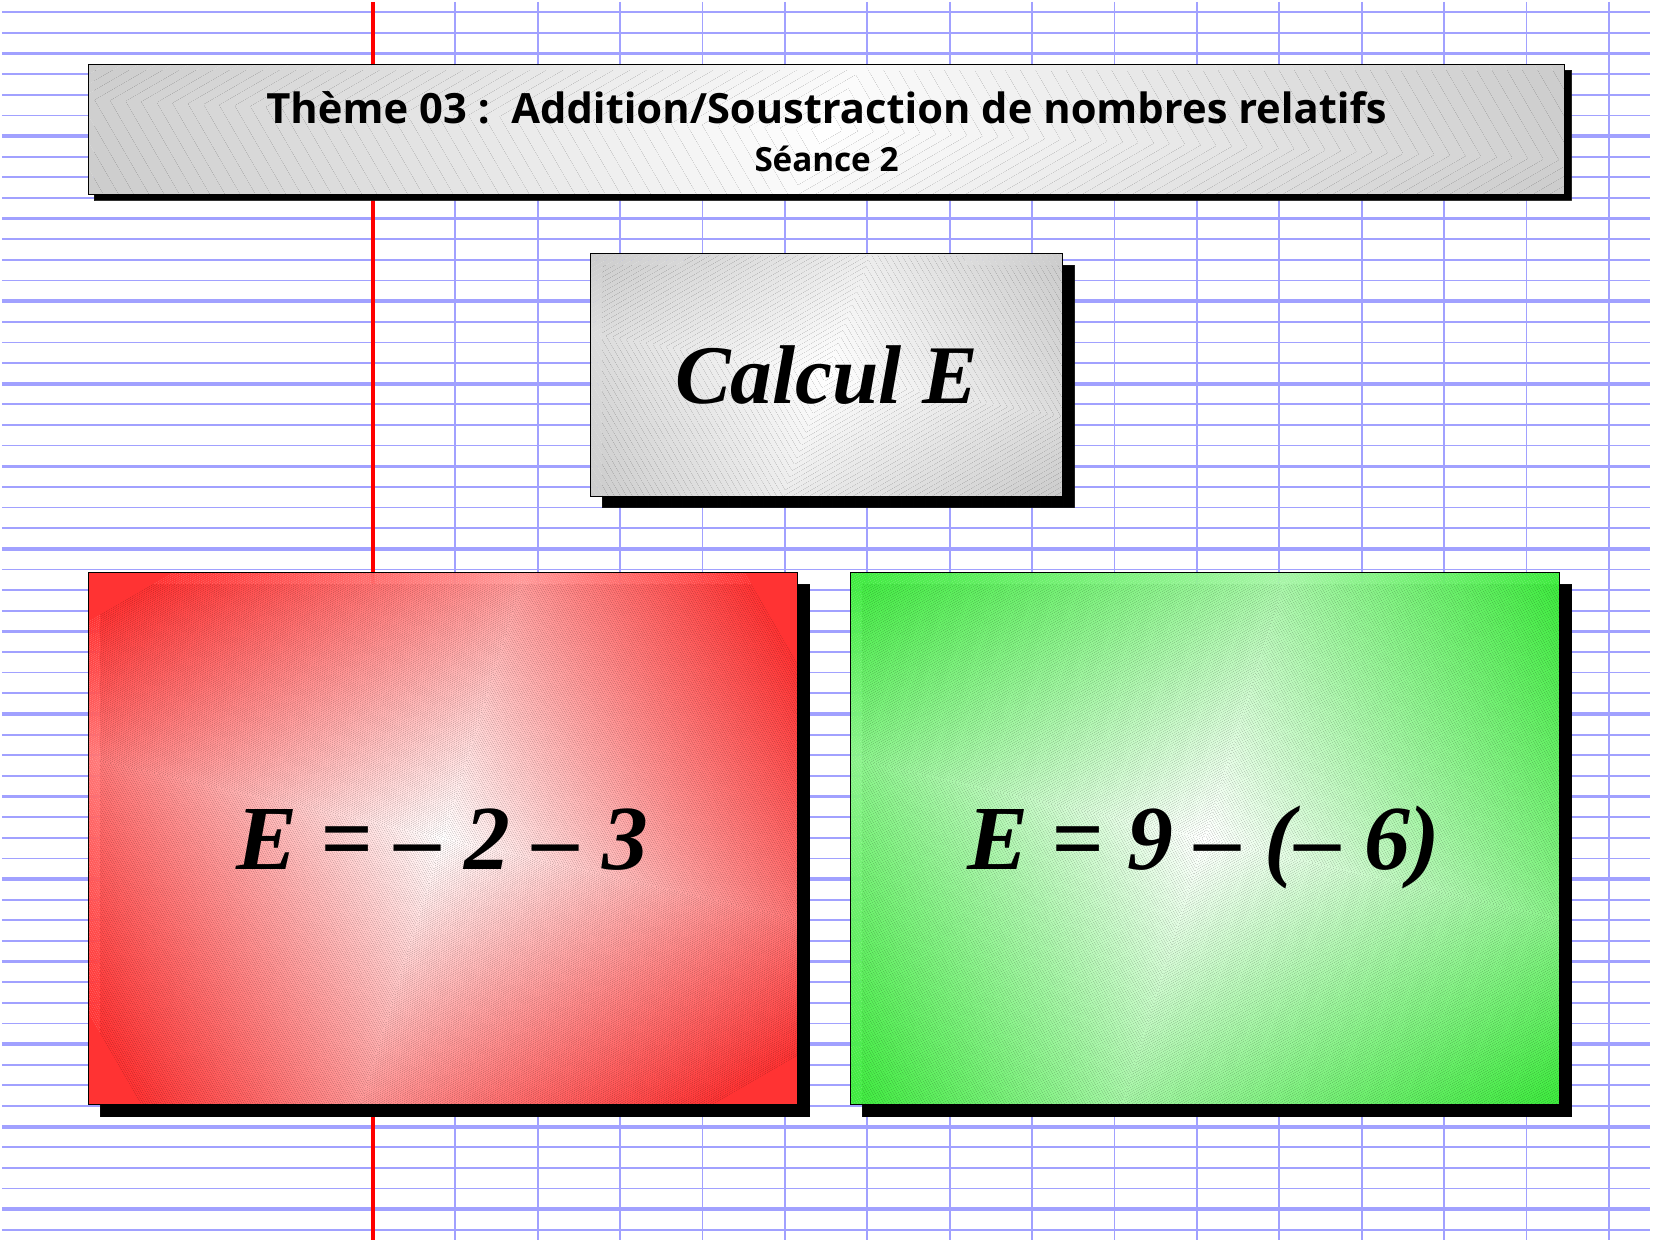

Thème 03 : Addition/Soustraction de nombres relatifs
Séance 2
Calcul E
10
11
12
13
14
15
9
0
1
2
3
4
5
6
7
8
E = – 2 – 3
E = 9 – (– 6)